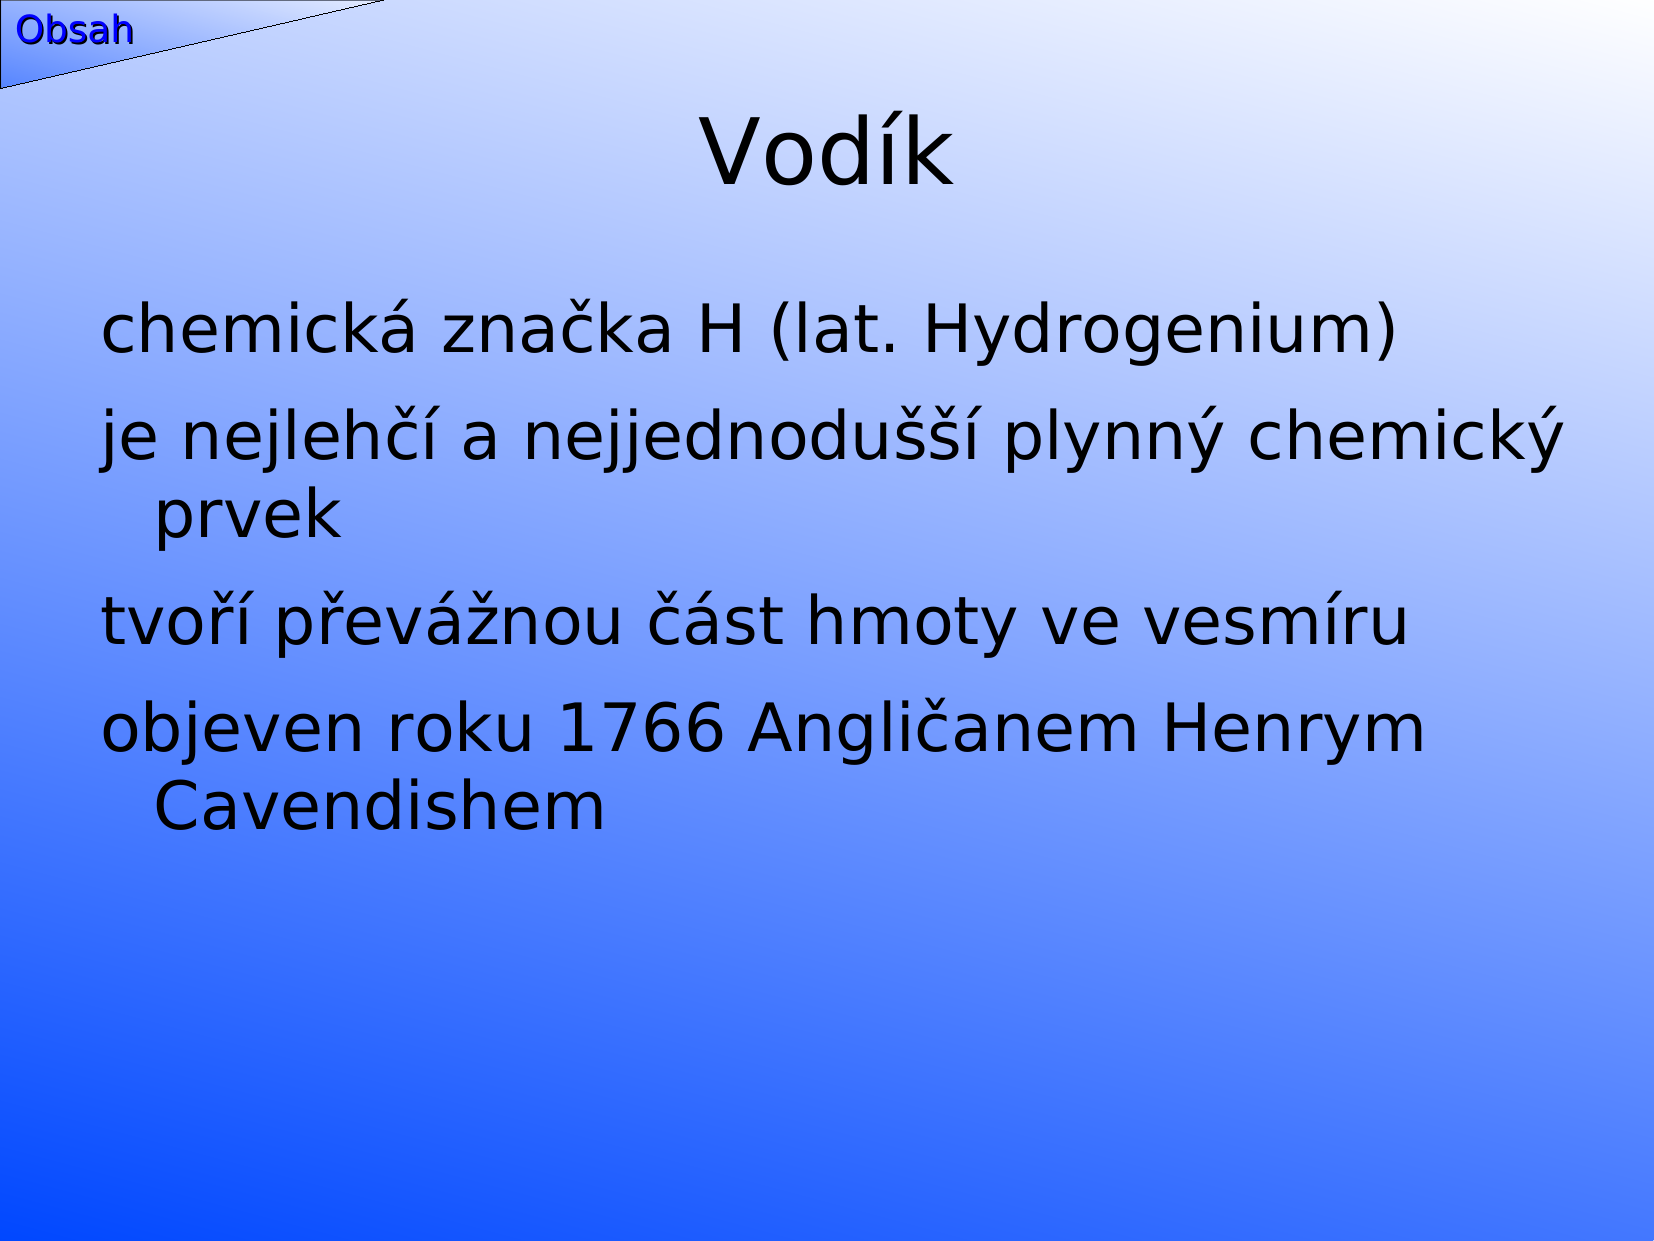

Obsah
# Vodík
chemická značka H (lat. Hydrogenium)
je nejlehčí a nejjednodušší plynný chemický prvek
tvoří převážnou část hmoty ve vesmíru
objeven roku 1766 Angličanem Henrym Cavendishem